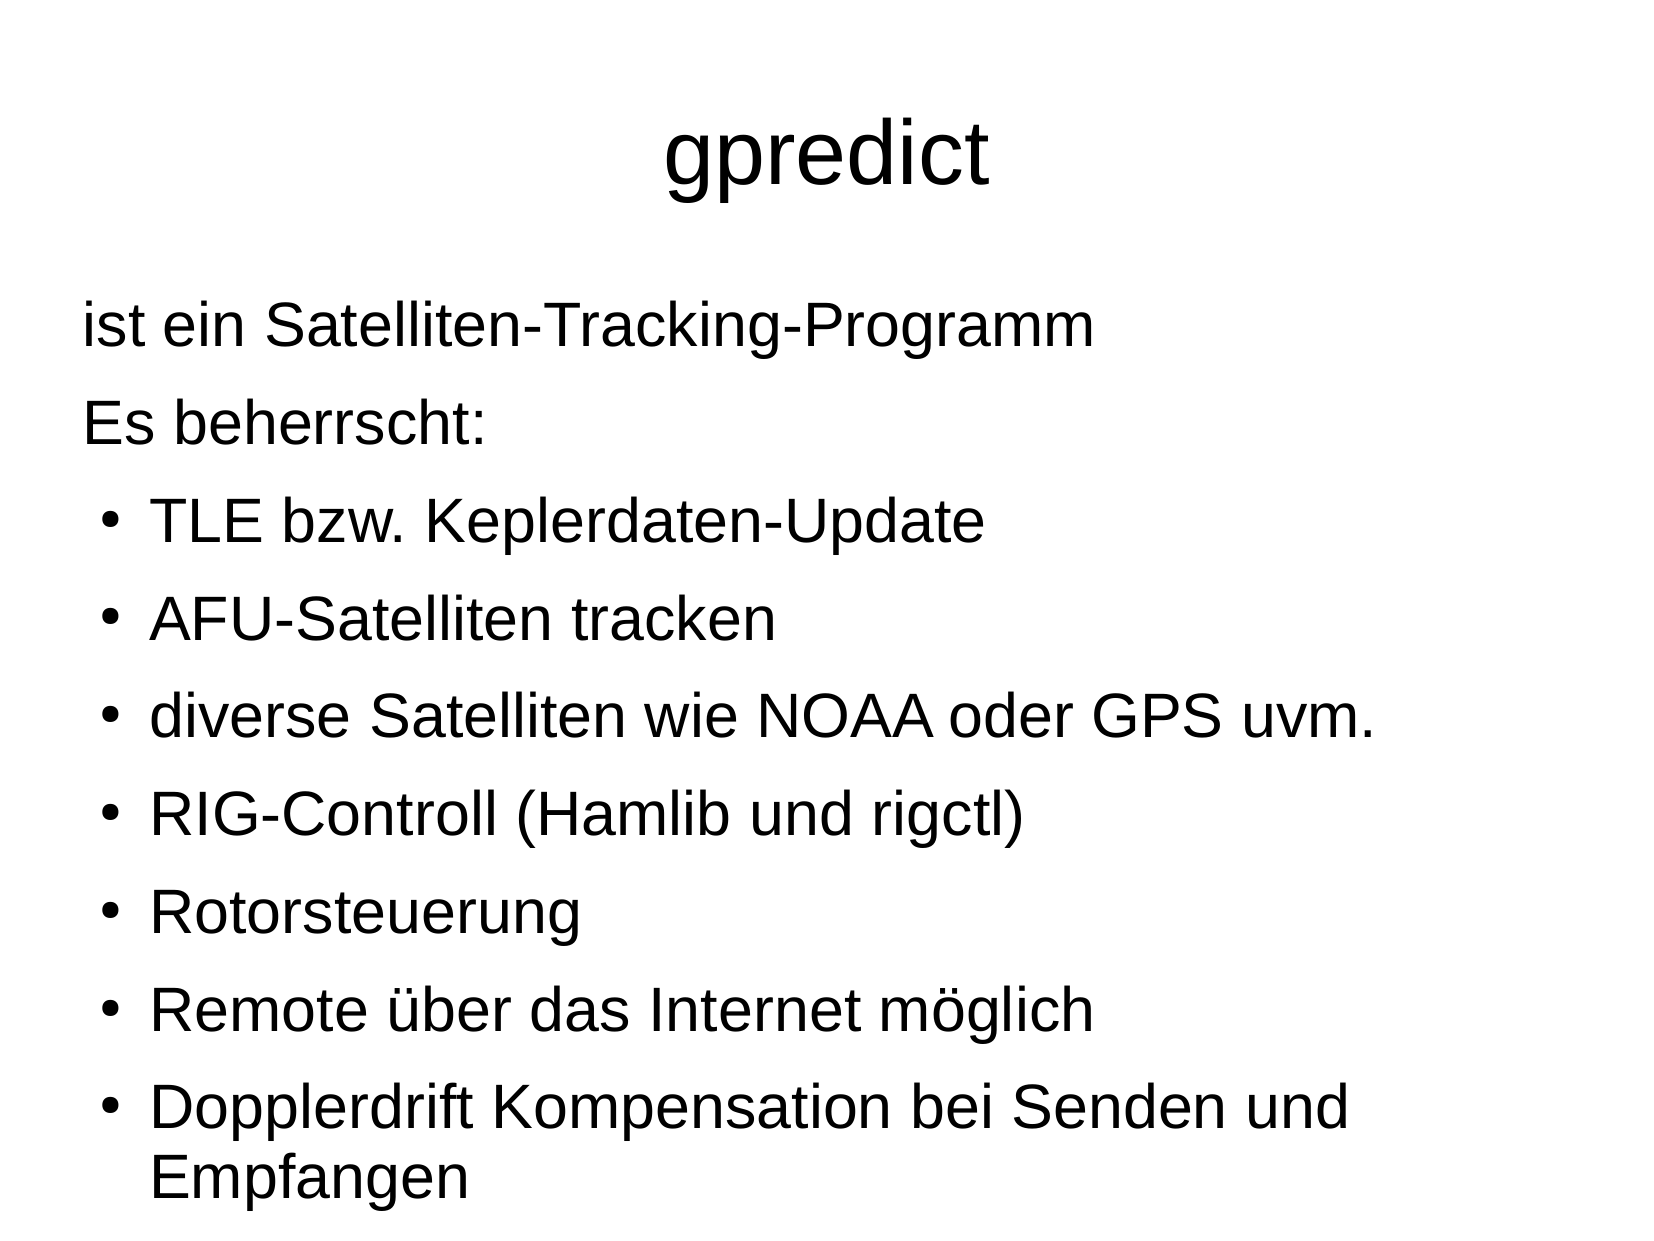

# gpredict
ist ein Satelliten-Tracking-Programm
Es beherrscht:
TLE bzw. Keplerdaten-Update
AFU-Satelliten tracken
diverse Satelliten wie NOAA oder GPS uvm.
RIG-Controll (Hamlib und rigctl)
Rotorsteuerung
Remote über das Internet möglich
Dopplerdrift Kompensation bei Senden und Empfangen